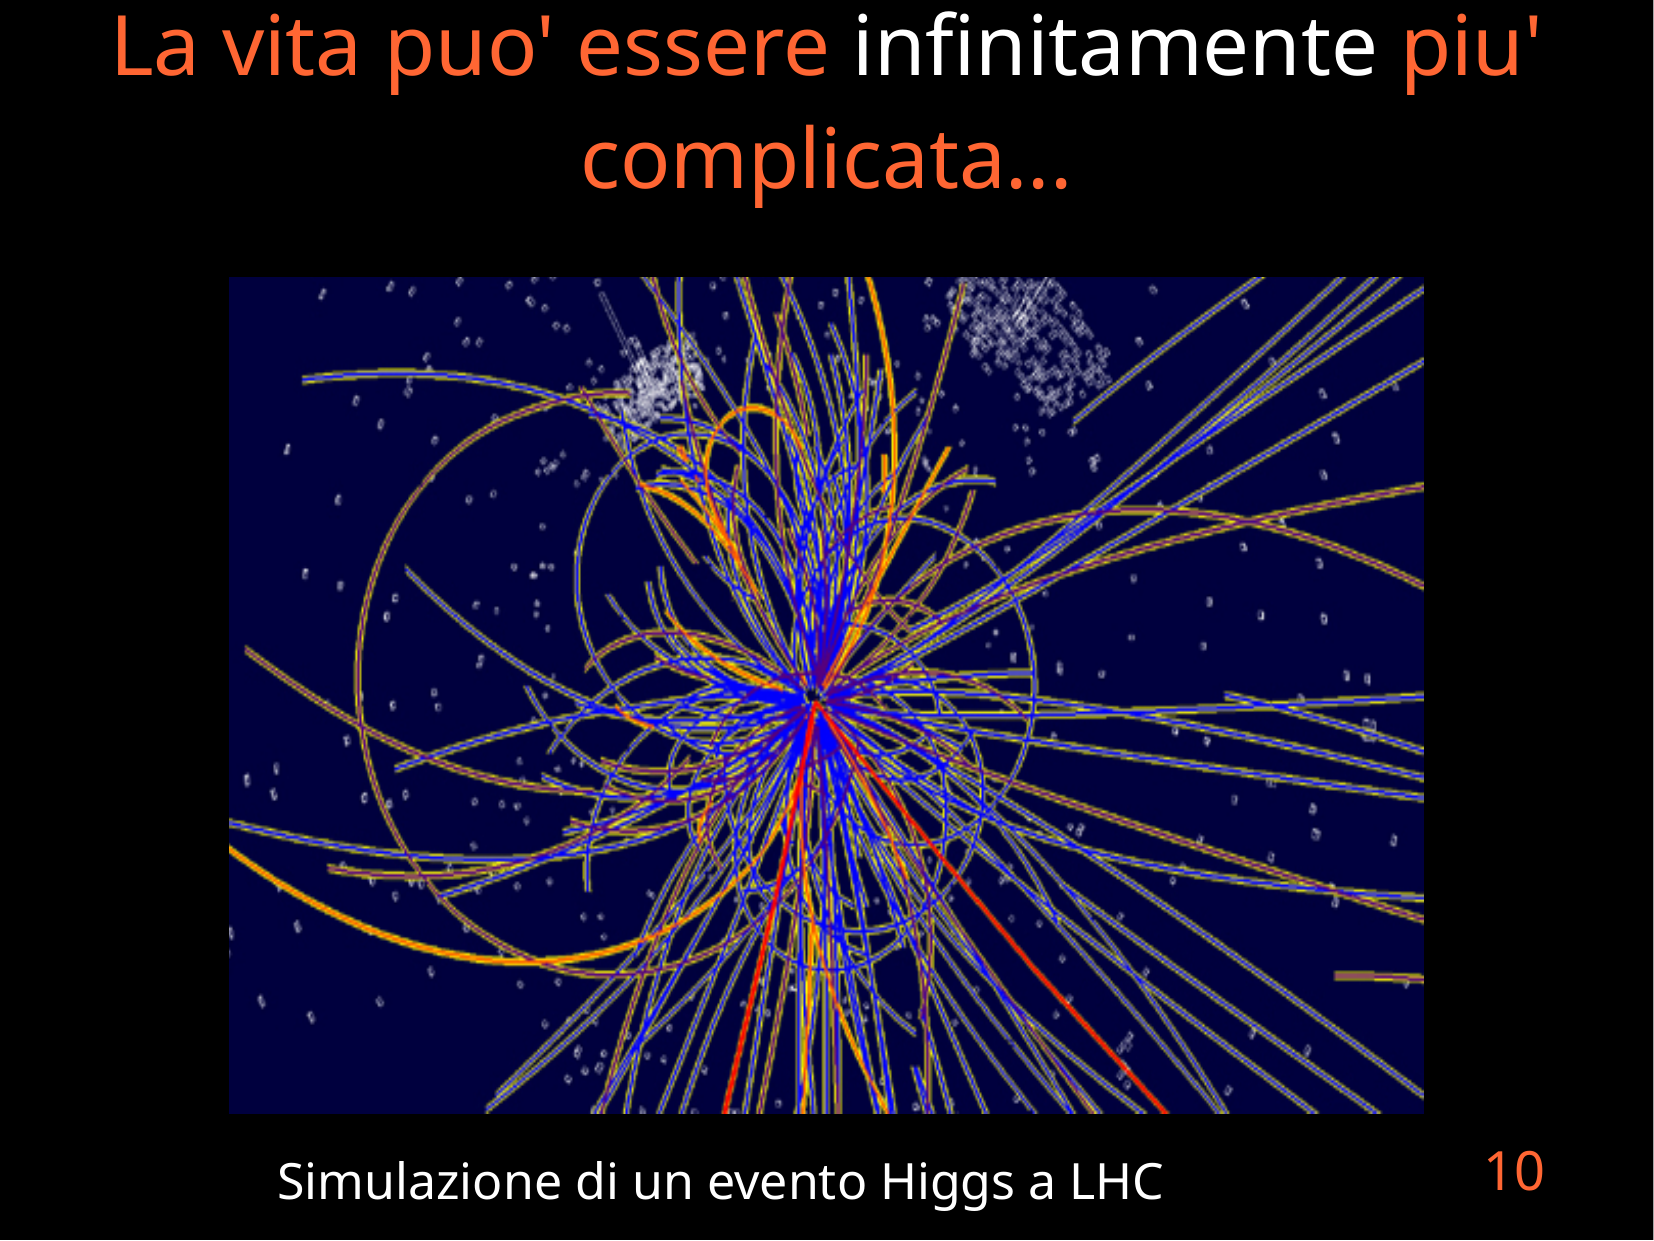

# La vita puo' essere infinitamente piu' complicata...
Simulazione di un evento Higgs a LHC